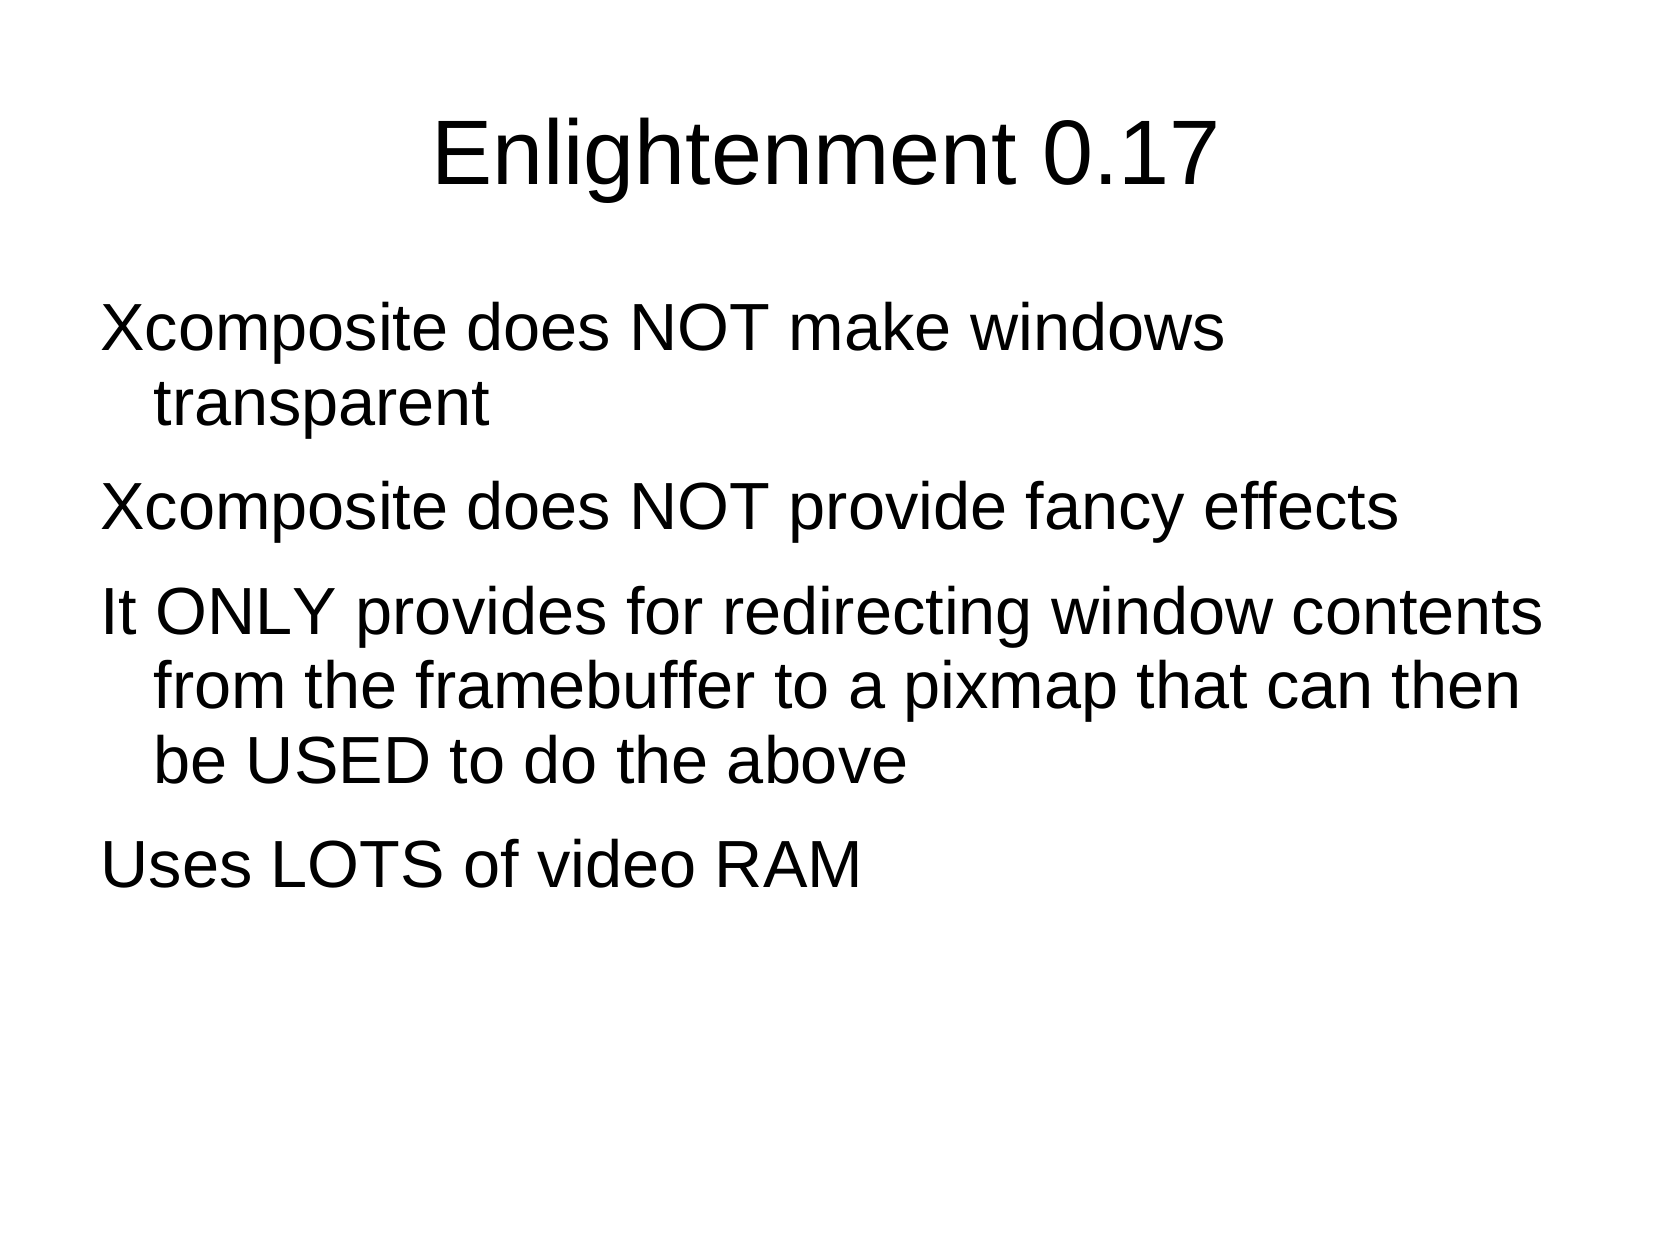

# Enlightenment 0.17
Xcomposite does NOT make windows transparent
Xcomposite does NOT provide fancy effects
It ONLY provides for redirecting window contents from the framebuffer to a pixmap that can then be USED to do the above
Uses LOTS of video RAM